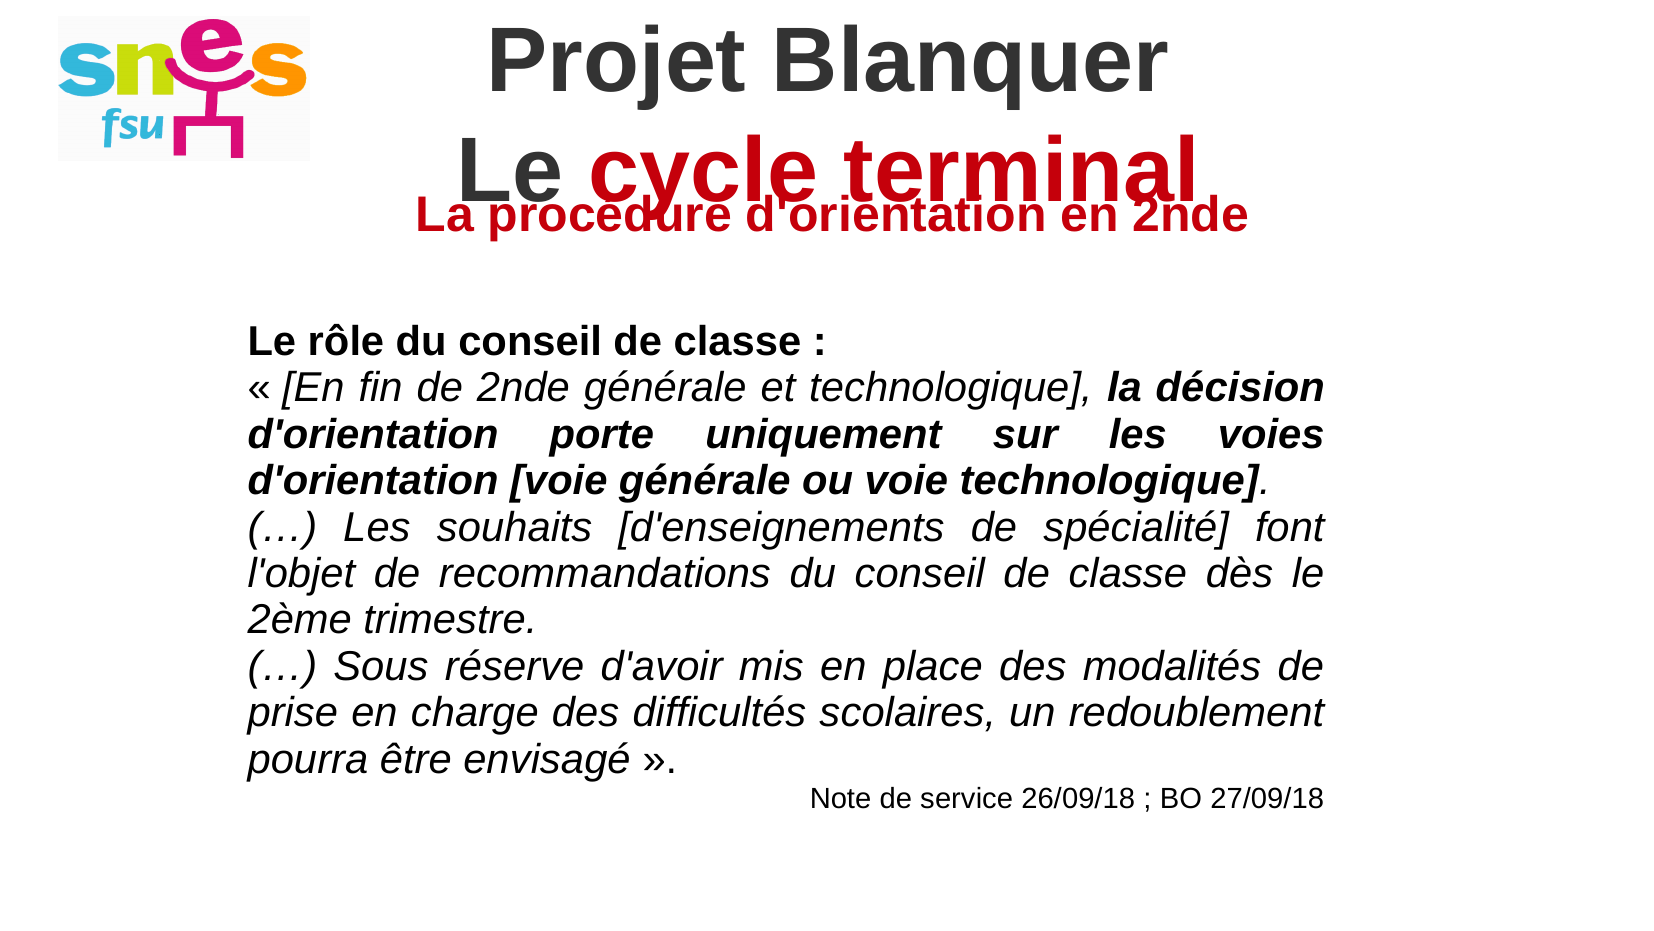

# Projet Blanquer Le cycle terminal
La procédure d'orientation en 2nde
Le rôle du conseil de classe :
« [En fin de 2nde générale et technologique], la décision d'orientation porte uniquement sur les voies d'orientation [voie générale ou voie technologique].
(…) Les souhaits [d'enseignements de spécialité] font l'objet de recommandations du conseil de classe dès le 2ème trimestre.
(…) Sous réserve d'avoir mis en place des modalités de prise en charge des difficultés scolaires, un redoublement pourra être envisagé ».
Note de service 26/09/18 ; BO 27/09/18